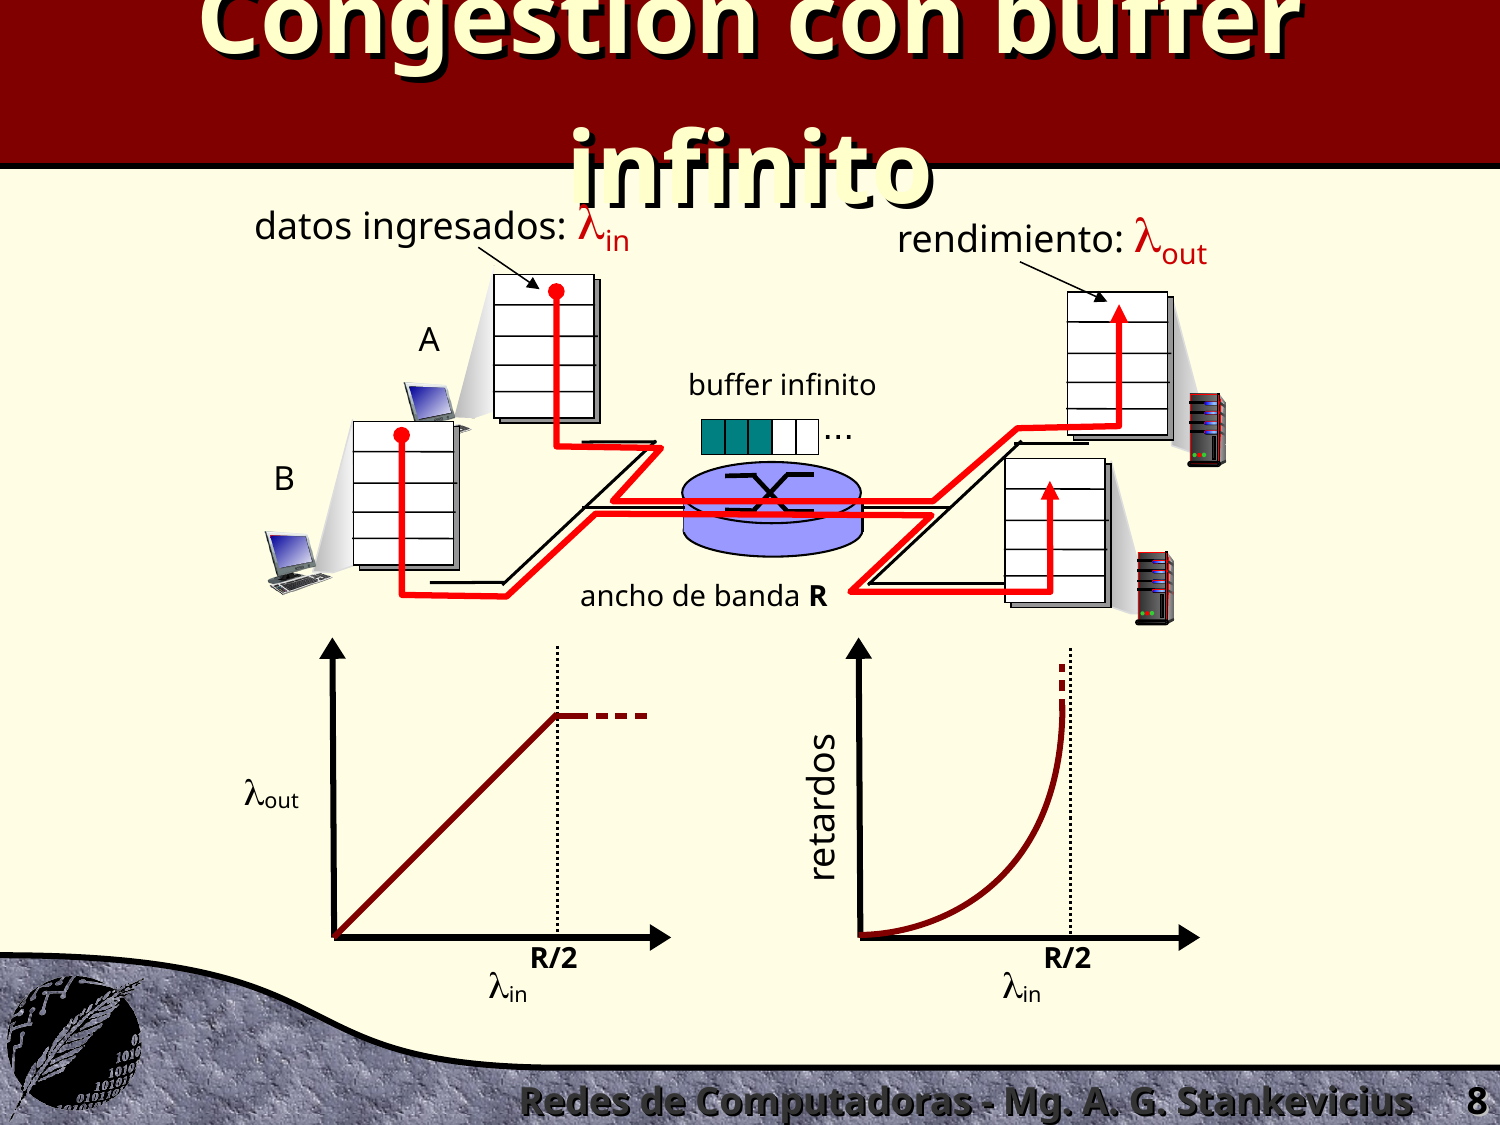

# Congestión con buffer infinito
datos ingresados: in
rendimiento: out
A
buffer infinito
...
B
ancho de banda R
out
in
retardos
in
R/2
R/2
8